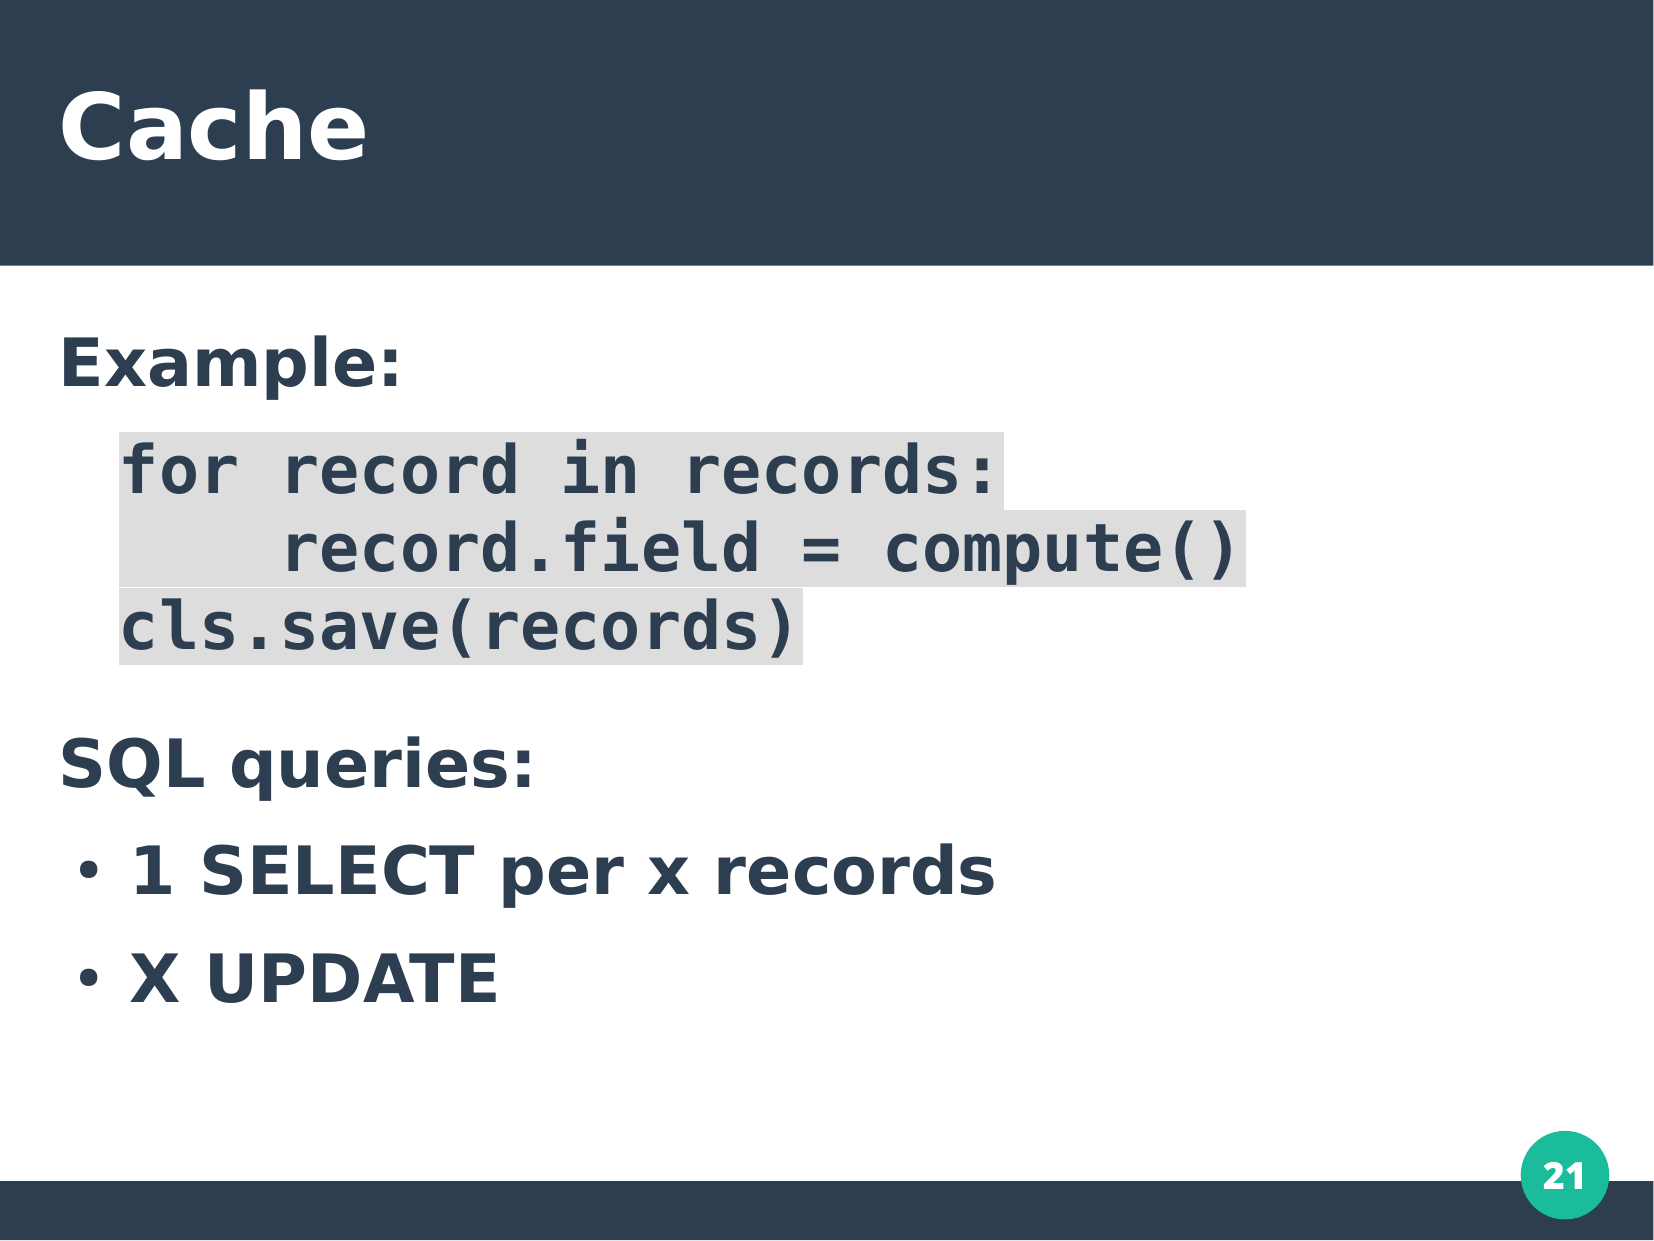

# Cache
Example:
for record in records:
 record.field = compute()
cls.save(records)
SQL queries:
1 SELECT per x records
X UPDATE
21